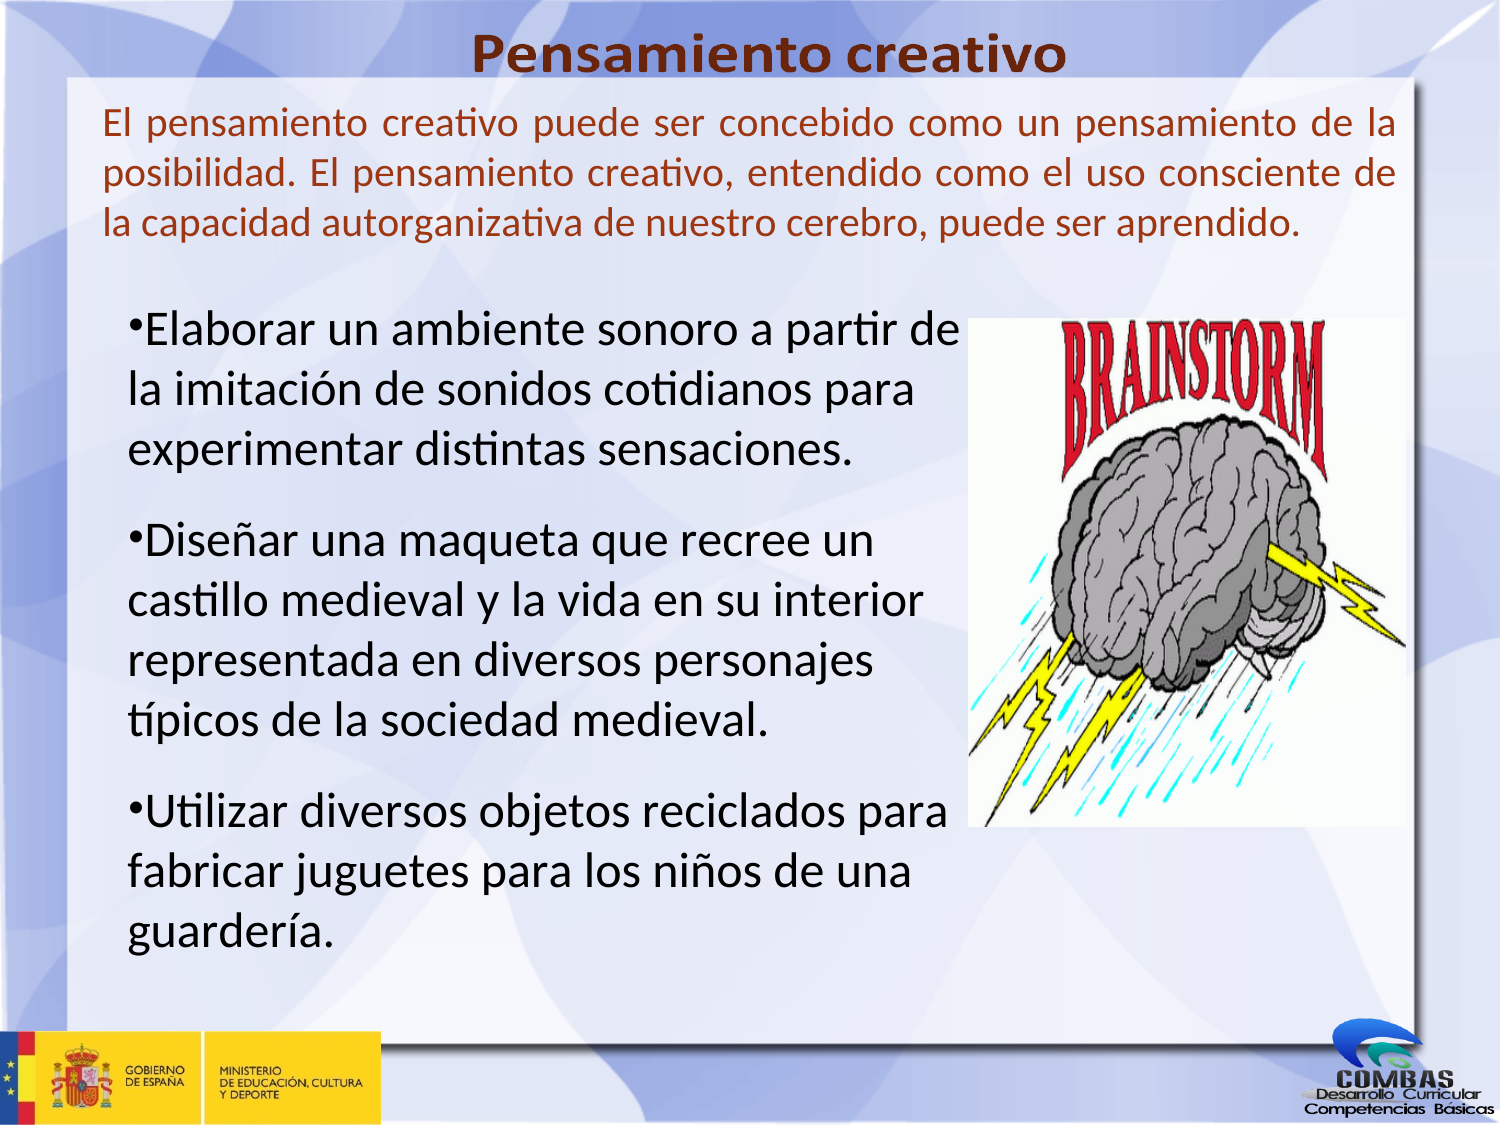

El pensamiento creativo puede ser concebido como un pensamiento de la posibilidad. El pensamiento creativo, entendido como el uso consciente de la capacidad autorganizativa de nuestro cerebro, puede ser aprendido.
Elaborar un ambiente sonoro a partir de la imitación de sonidos cotidianos para experimentar distintas sensaciones.
Diseñar una maqueta que recree un castillo medieval y la vida en su interior representada en diversos personajes típicos de la sociedad medieval.
Utilizar diversos objetos reciclados para fabricar juguetes para los niños de una guardería.